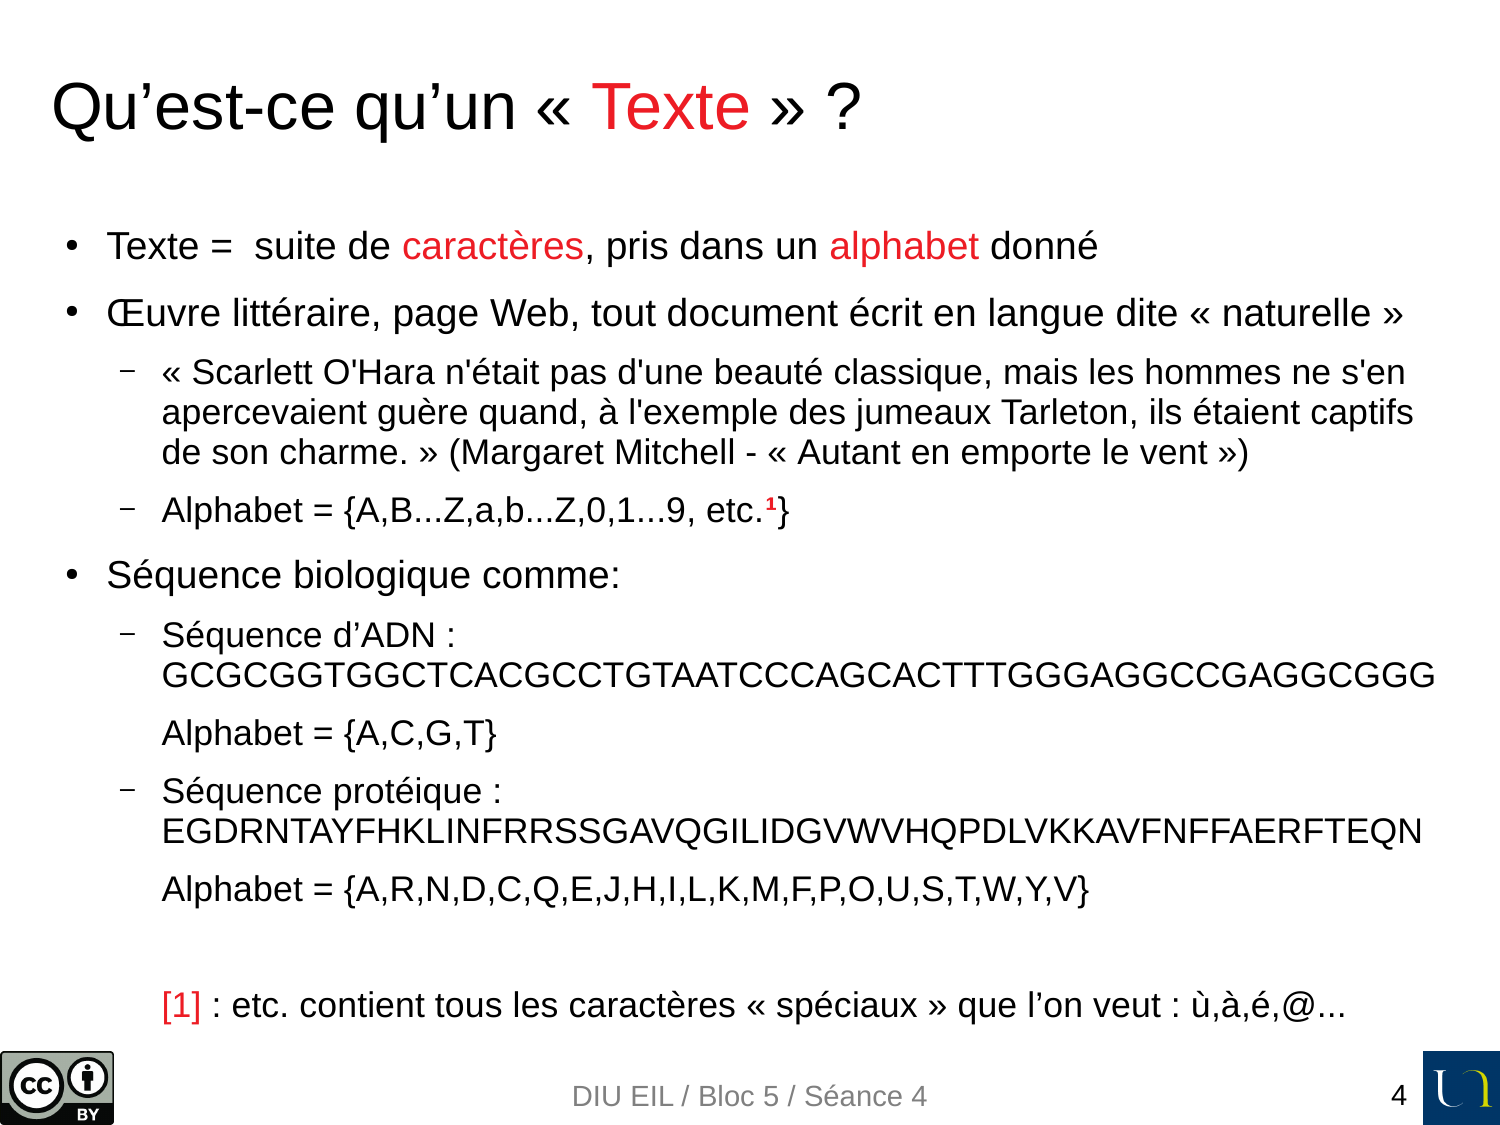

# Qu’est-ce qu’un « Texte » ?
Texte = suite de caractères, pris dans un alphabet donné
Œuvre littéraire, page Web, tout document écrit en langue dite « naturelle »
« Scarlett O'Hara n'était pas d'une beauté classique, mais les hommes ne s'en apercevaient guère quand, à l'exemple des jumeaux Tarleton, ils étaient captifs de son charme. » (Margaret Mitchell - « Autant en emporte le vent »)
Alphabet = {A,B...Z,a,b...Z,0,1...9, etc.¹}
Séquence biologique comme:
Séquence d’ADN : GCGCGGTGGCTCACGCCTGTAATCCCAGCACTTTGGGAGGCCGAGGCGGG
Alphabet = {A,C,G,T}
Séquence protéique : EGDRNTAYFHKLINFRRSSGAVQGILIDGVWVHQPDLVKKAVFNFFAERFTEQN
Alphabet = {A,R,N,D,C,Q,E,J,H,I,L,K,M,F,P,O,U,S,T,W,Y,V}
[1] : etc. contient tous les caractères « spéciaux » que l’on veut : ù,à,é,@...
4